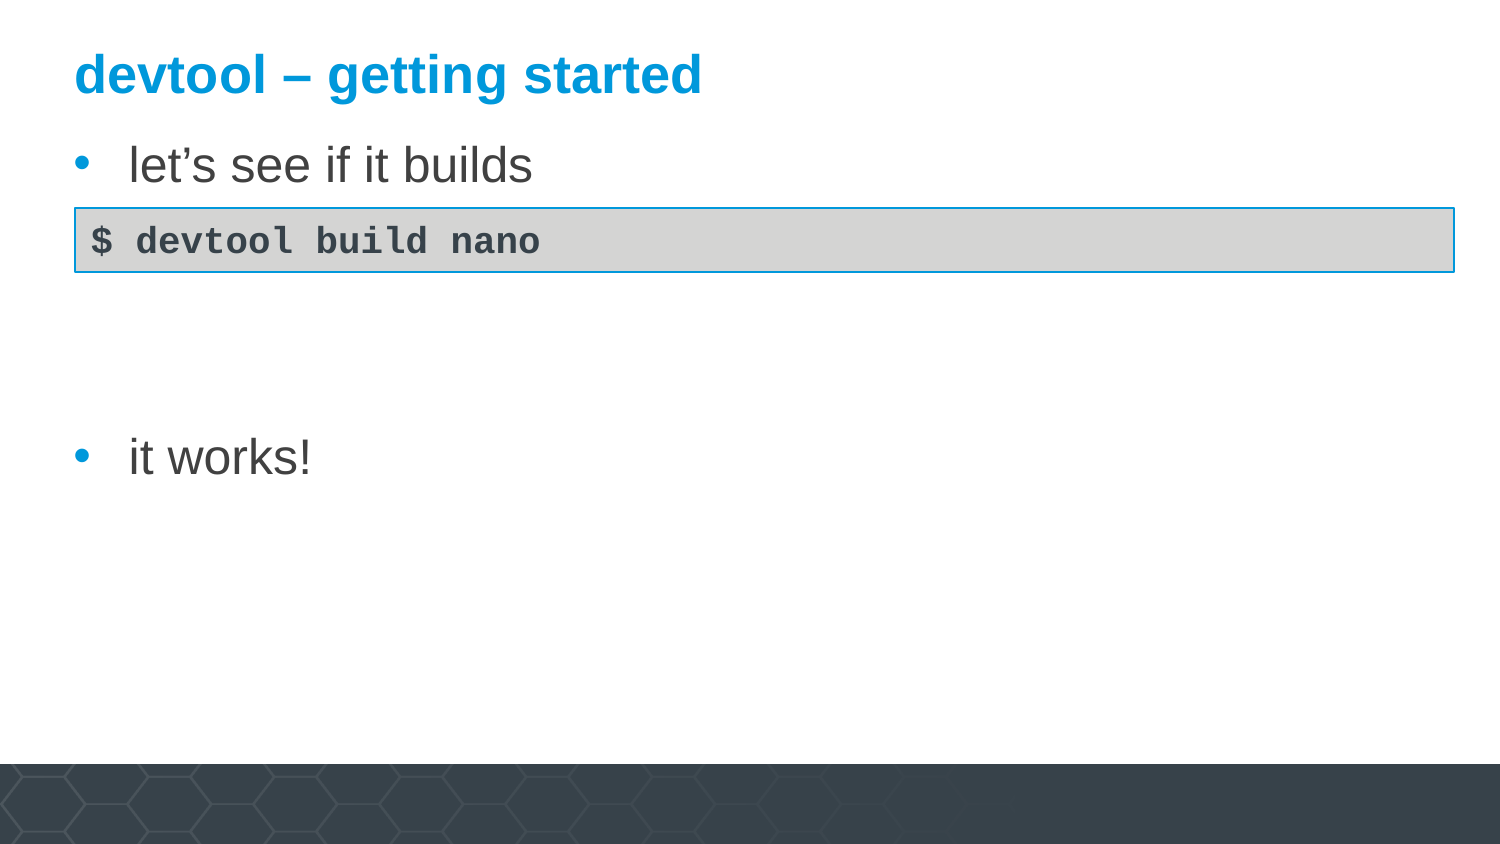

devtool – getting started
let’s see if it builds
it works!
$ devtool build nano